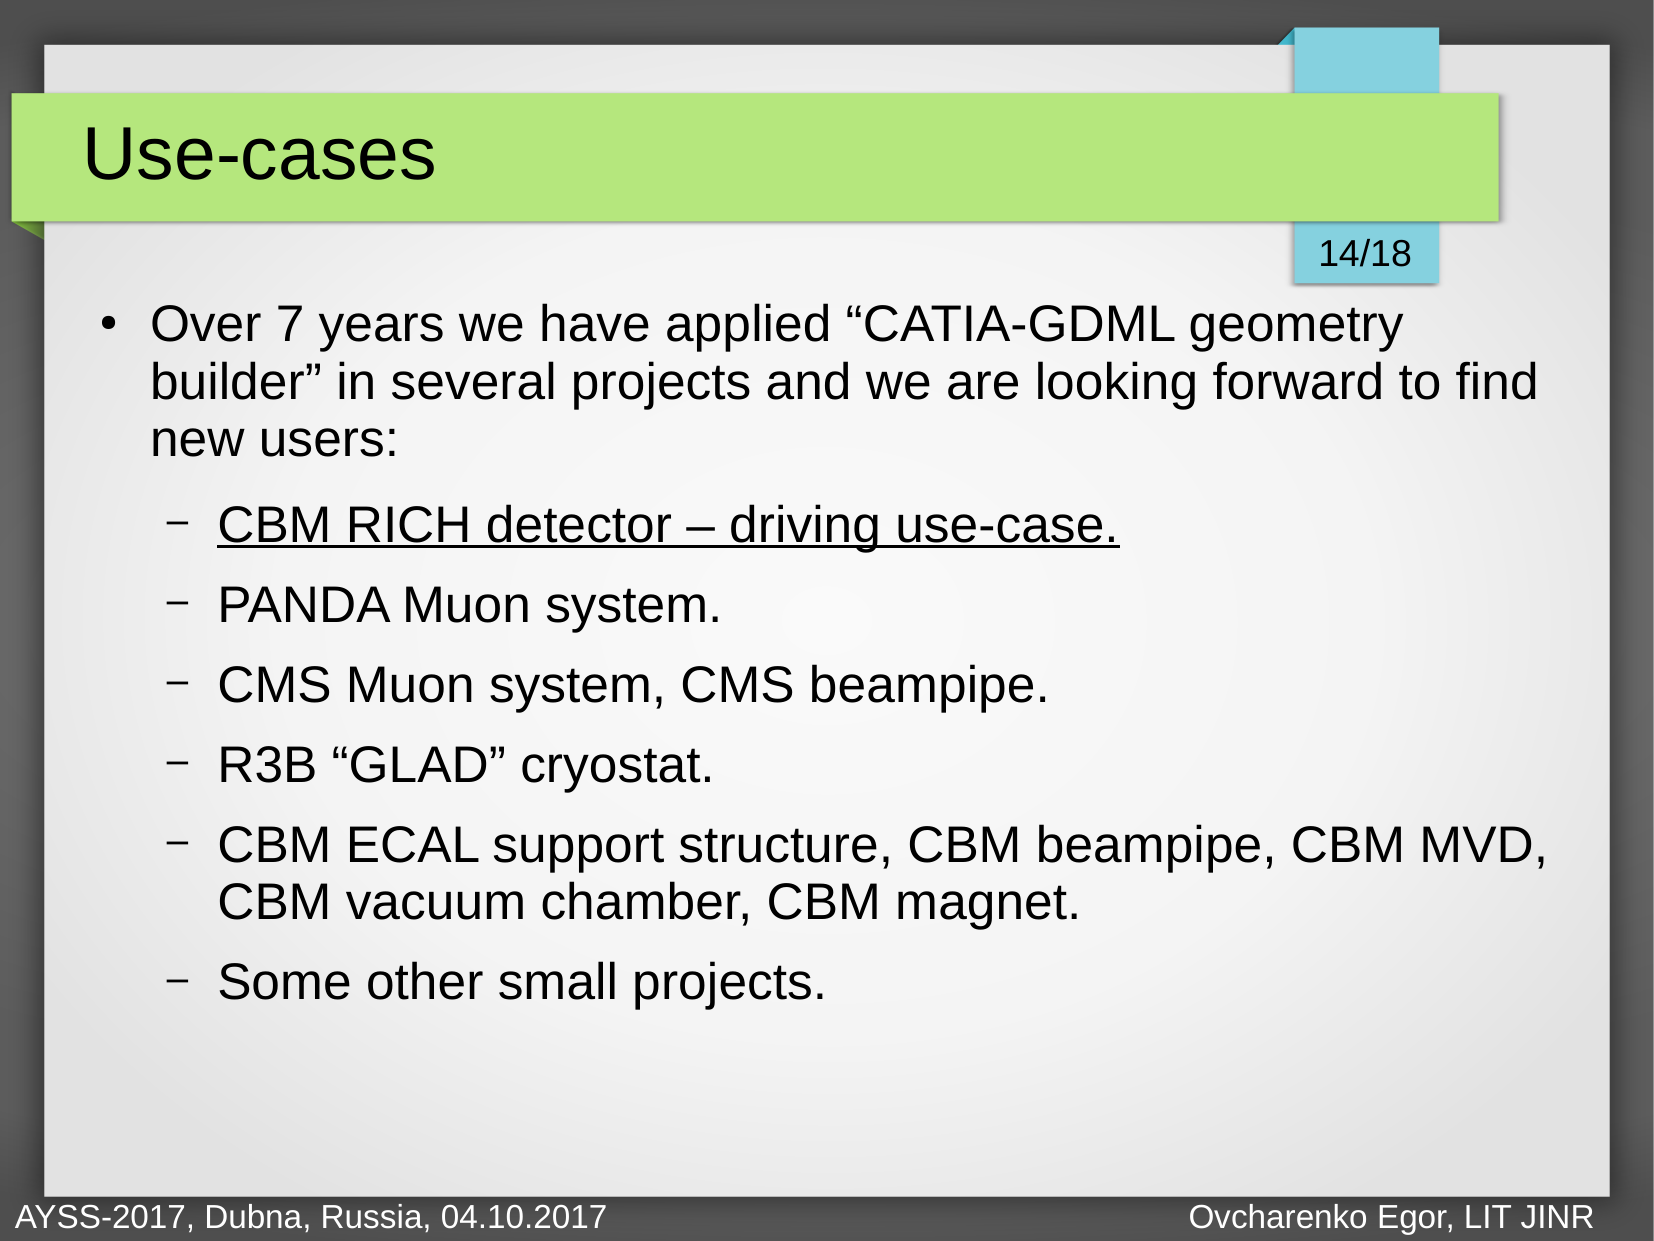

# Use-cases
14/18
Over 7 years we have applied “CATIA-GDML geometry builder” in several projects and we are looking forward to find new users:
CBM RICH detector – driving use-case.
PANDA Muon system.
CMS Muon system, CMS beampipe.
R3B “GLAD” cryostat.
CBM ECAL support structure, CBM beampipe, CBM MVD, CBM vacuum chamber, CBM magnet.
Some other small projects.
AYSS-2017, Dubna, Russia, 04.10.2017 Ovcharenko Egor, LIT JINR